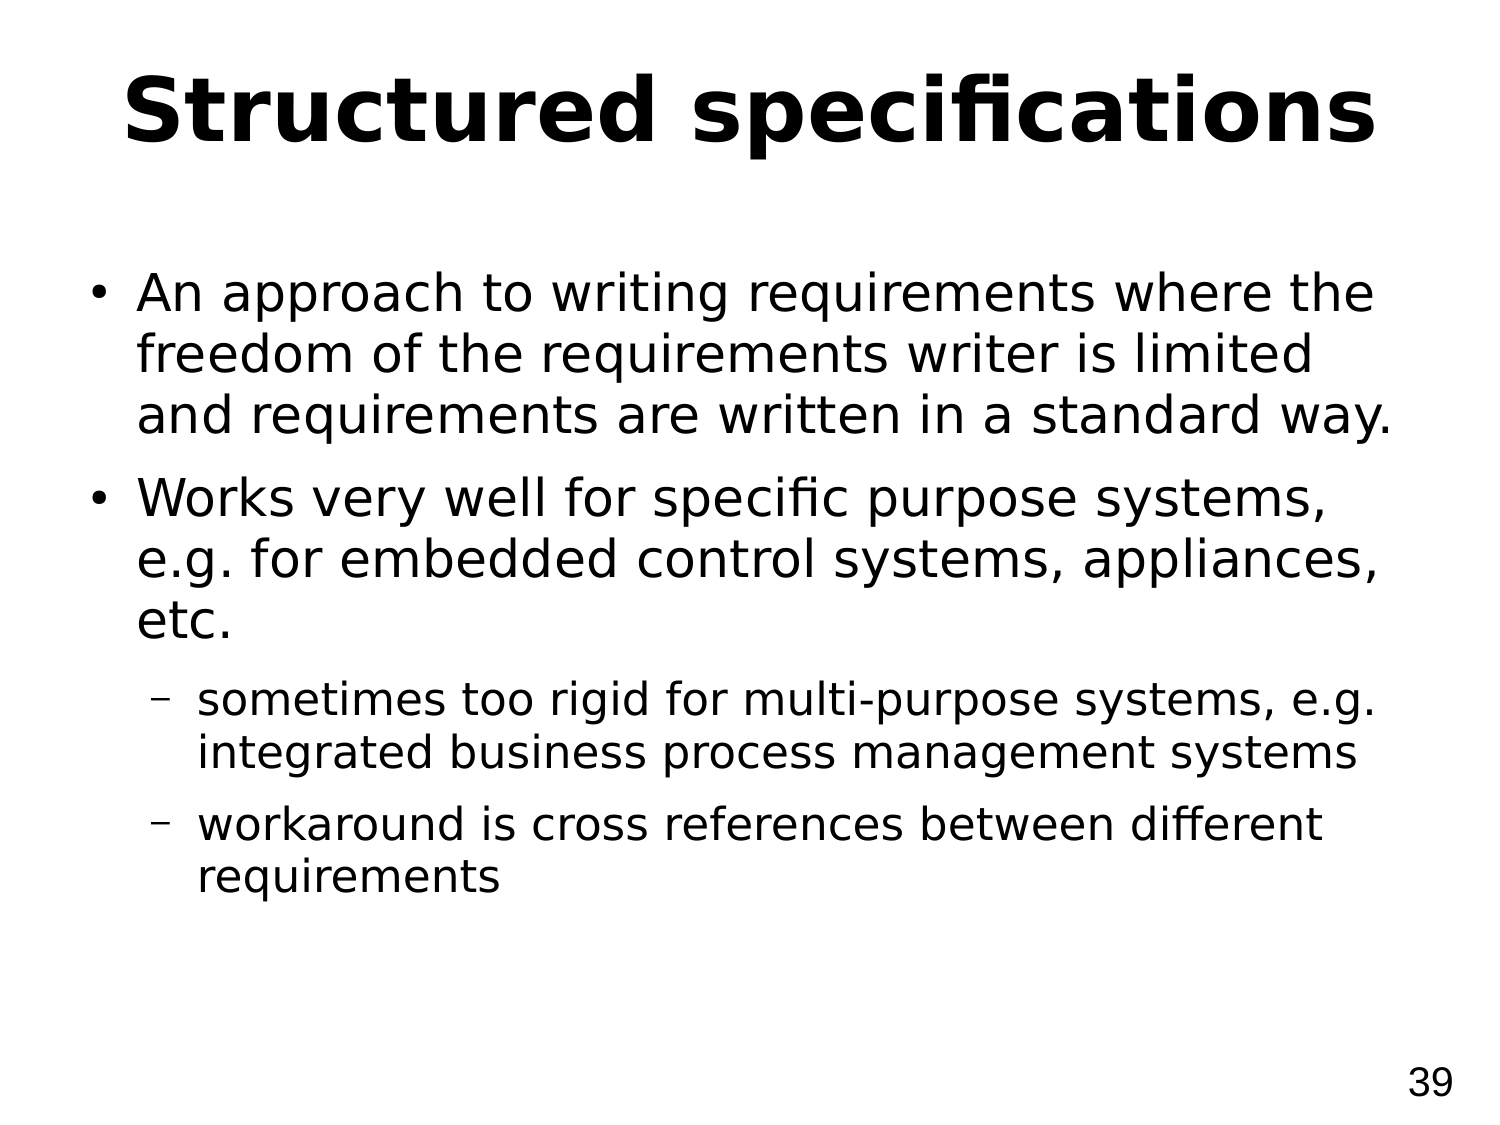

# Structured specifications
An approach to writing requirements where the freedom of the requirements writer is limited and requirements are written in a standard way.
Works very well for specific purpose systems, e.g. for embedded control systems, appliances, etc.
sometimes too rigid for multi-purpose systems, e.g. integrated business process management systems
workaround is cross references between different requirements